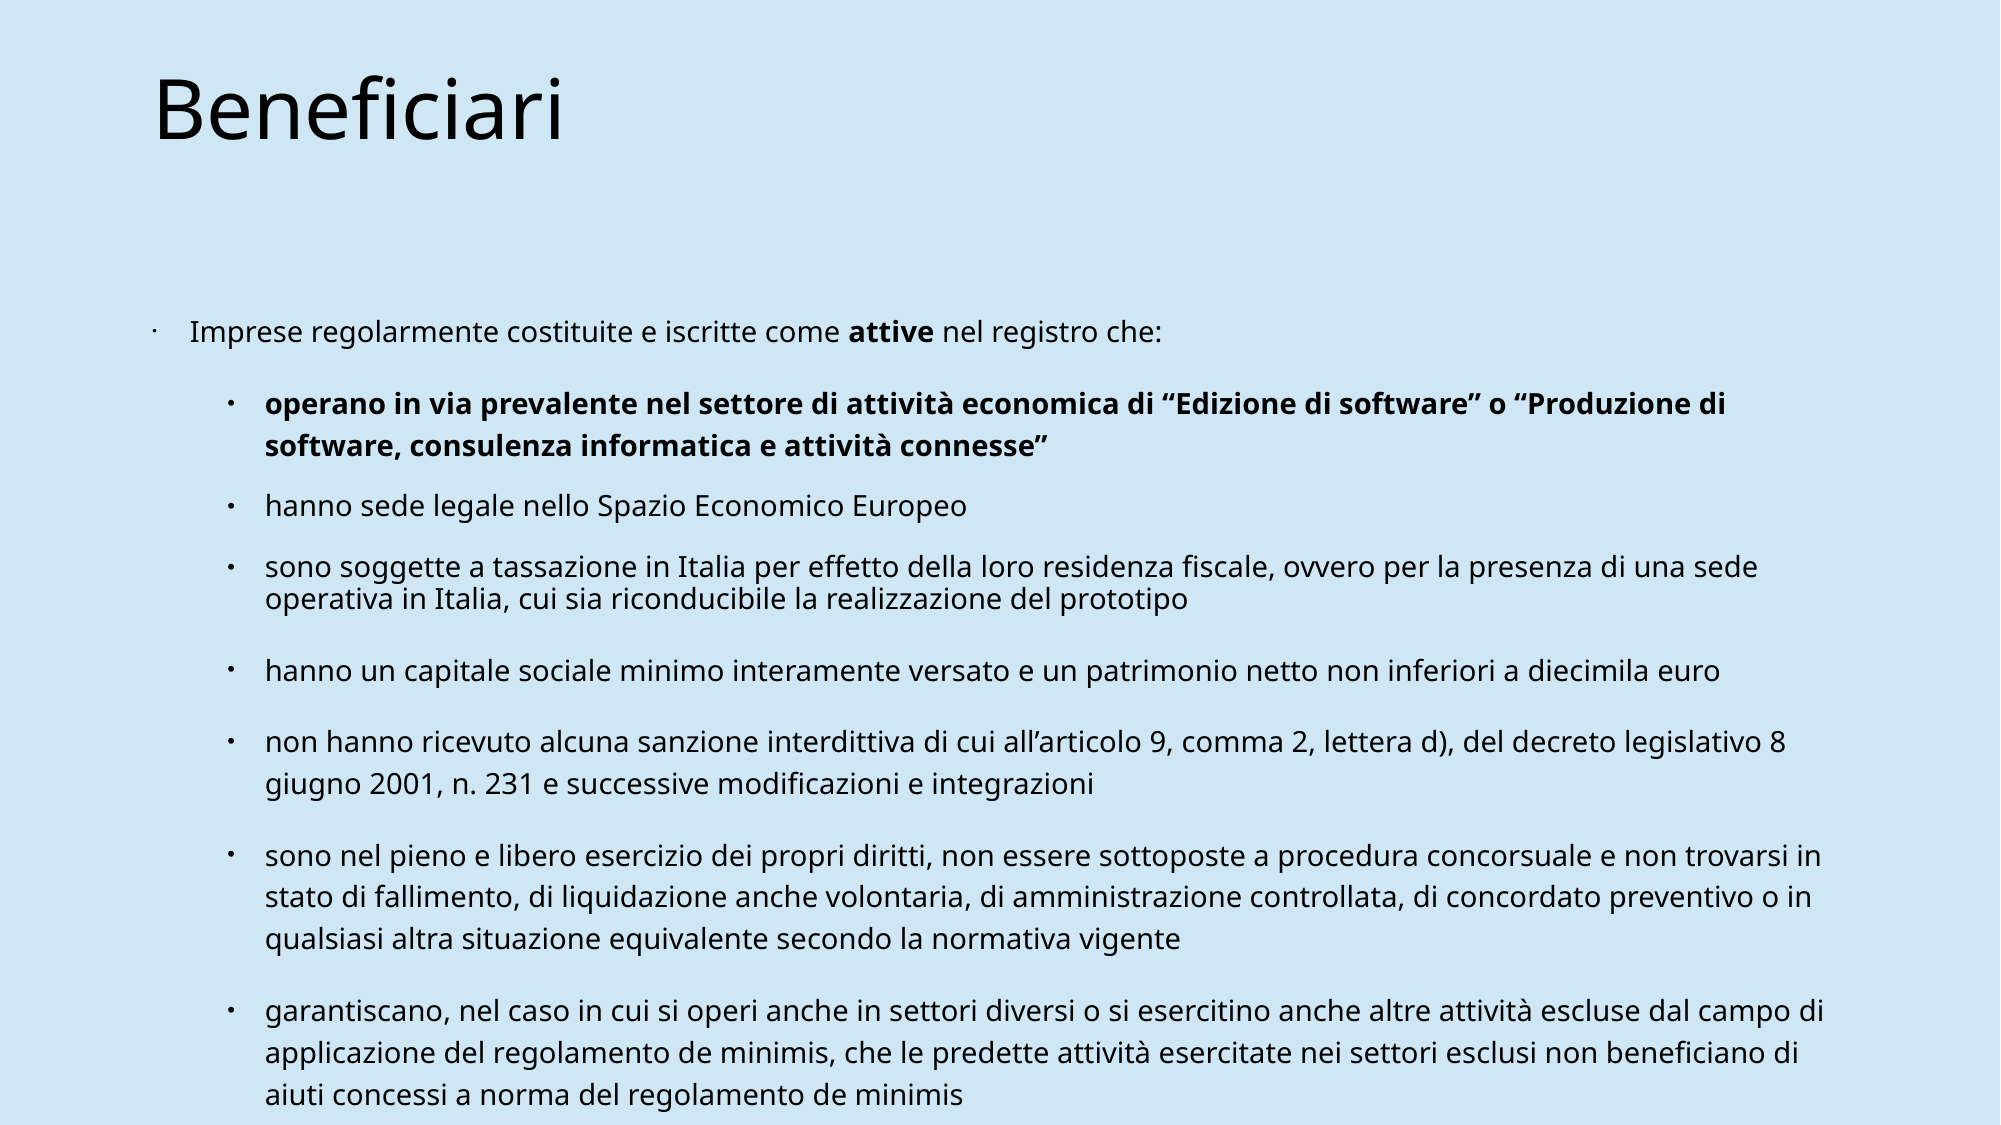

# Beneficiari
Imprese regolarmente costituite e iscritte come attive nel registro che:
operano in via prevalente nel settore di attività economica di “Edizione di software” o “Produzione di software, consulenza informatica e attività connesse”
hanno sede legale nello Spazio Economico Europeo
sono soggette a tassazione in Italia per effetto della loro residenza fiscale, ovvero per la presenza di una sede operativa in Italia, cui sia riconducibile la realizzazione del prototipo
hanno un capitale sociale minimo interamente versato e un patrimonio netto non inferiori a diecimila euro
non hanno ricevuto alcuna sanzione interdittiva di cui all’articolo 9, comma 2, lettera d), del decreto legislativo 8 giugno 2001, n. 231 e successive modificazioni e integrazioni
sono nel pieno e libero esercizio dei propri diritti, non essere sottoposte a procedura concorsuale e non trovarsi in stato di fallimento, di liquidazione anche volontaria, di amministrazione controllata, di concordato preventivo o in qualsiasi altra situazione equivalente secondo la normativa vigente
garantiscano, nel caso in cui si operi anche in settori diversi o si esercitino anche altre attività escluse dal campo di applicazione del regolamento de minimis, che le predette attività esercitate nei settori esclusi non beneficiano di aiuti concessi a norma del regolamento de minimis